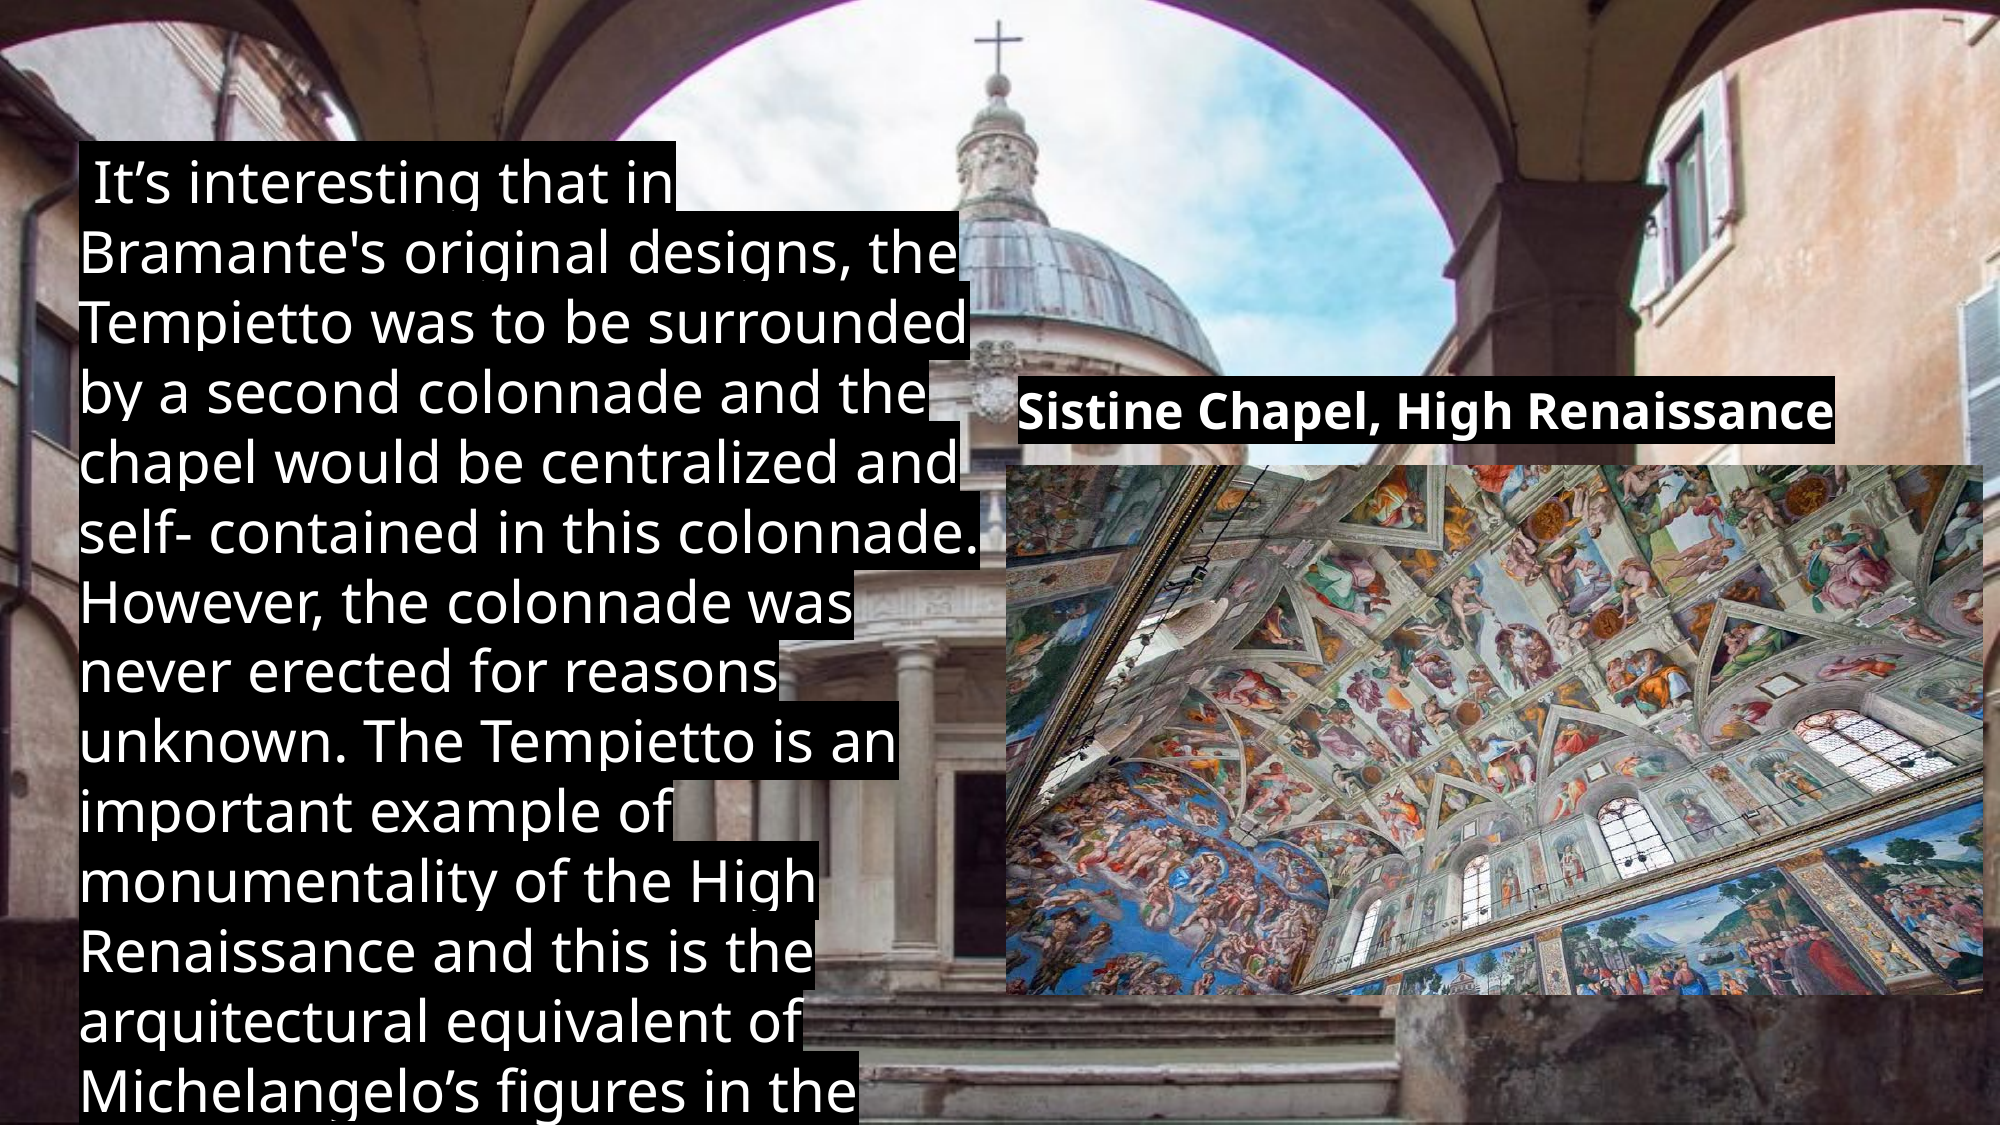

#
 It’s interesting that in Bramante's original designs, the Tempietto was to be surrounded by a second colonnade and the chapel would be centralized and self- contained in this colonnade. However, the colonnade was never erected for reasons unknown. The Tempietto is an important example of monumentality of the High Renaissance and this is the arquitectural equivalent of Michelangelo’s figures in the Sistine Chapel.
Sistine Chapel, High Renaissance